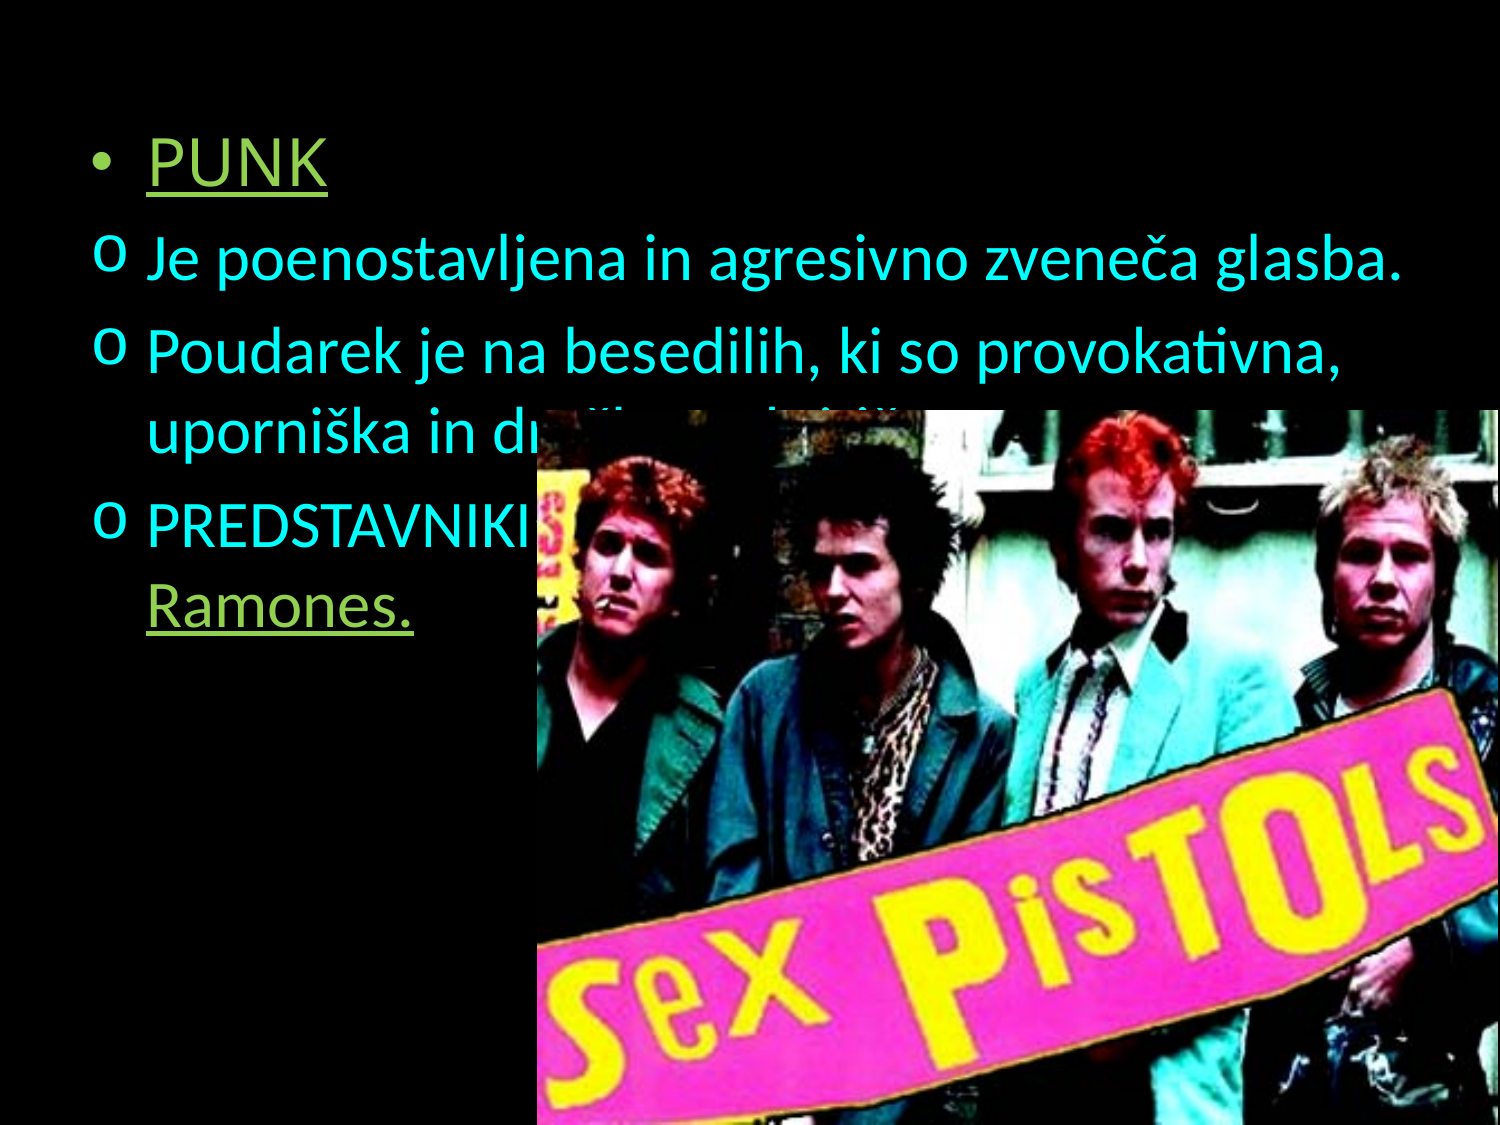

# PUNK
Je poenostavljena in agresivno zveneča glasba.
Poudarek je na besedilih, ki so provokativna, uporniška in družbeno kritična.
PREDSTAVNIKI: Sex Pistols, The Clash in Ramones.